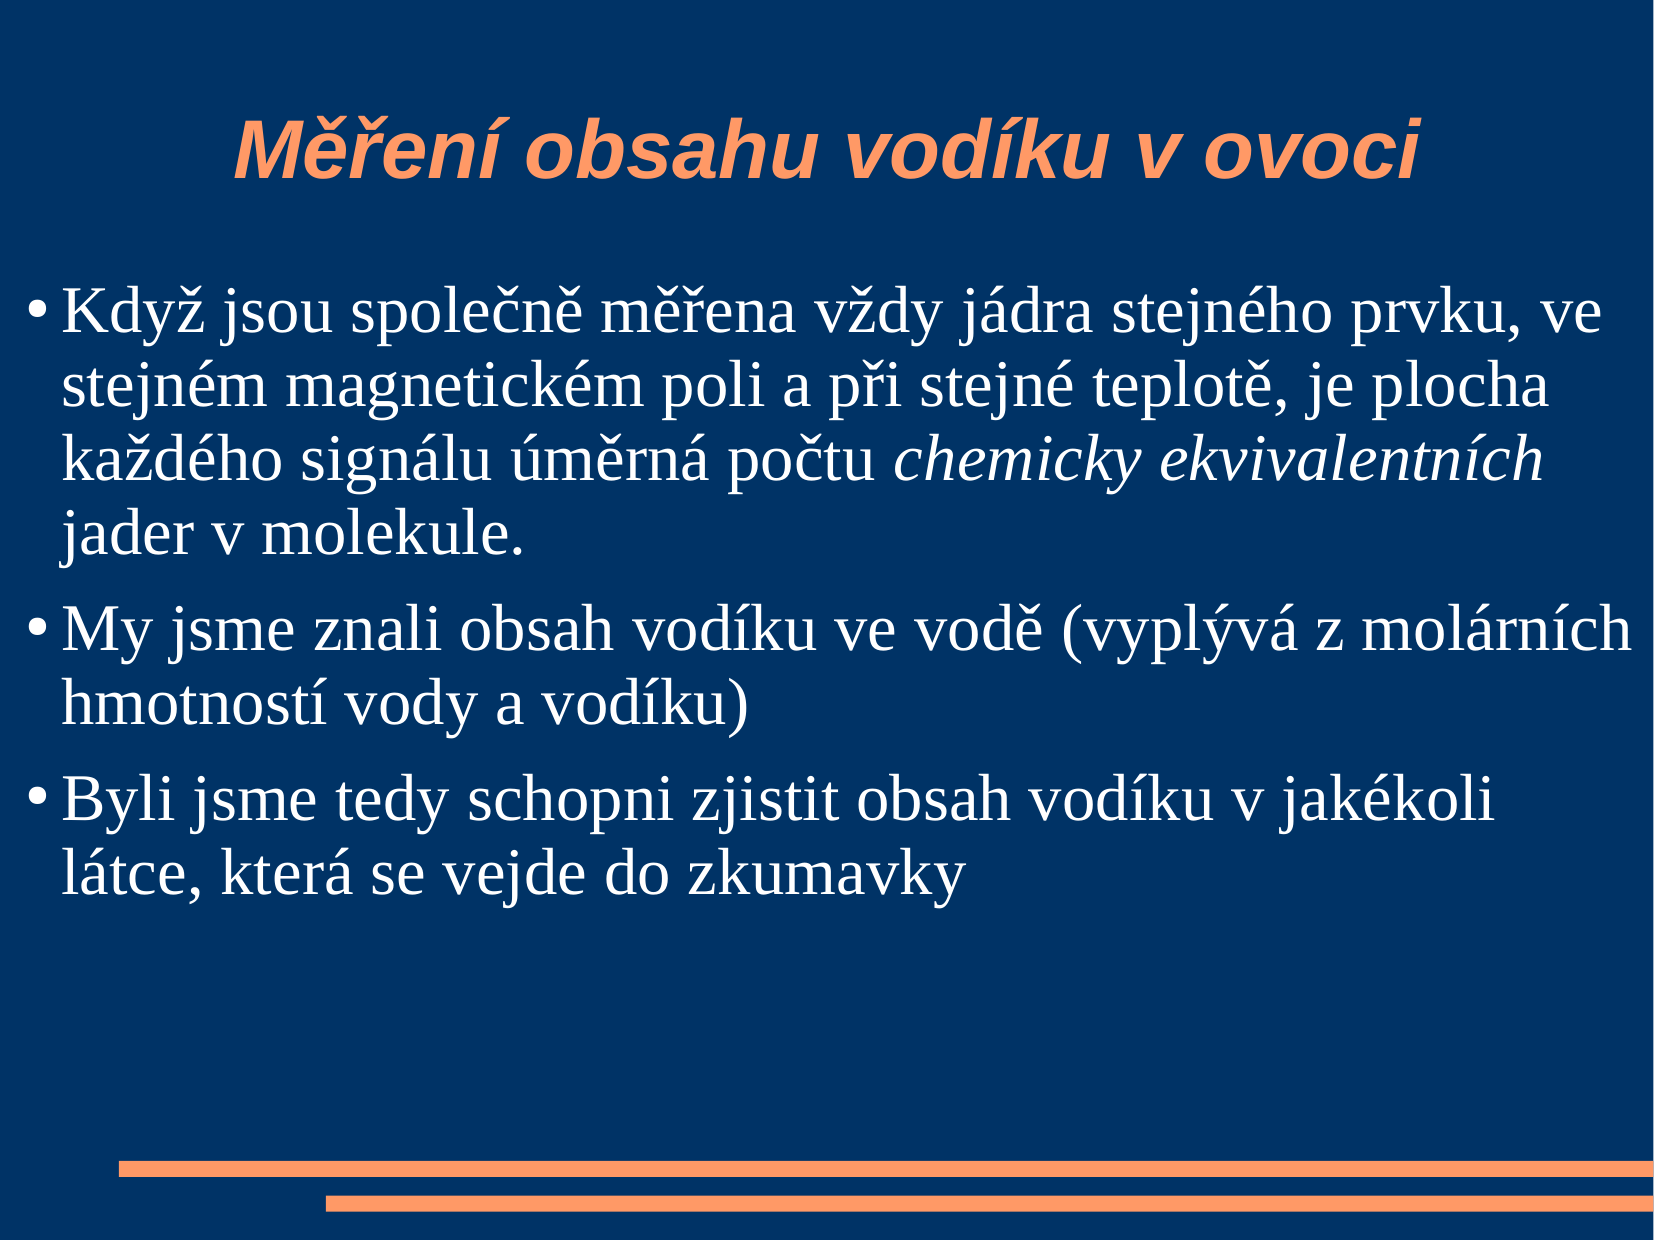

# Měření obsahu vodíku v ovoci
Když jsou společně měřena vždy jádra stejného prvku, ve stejném magnetickém poli a při stejné teplotě, je plocha každého signálu úměrná počtu chemicky ekvivalentních jader v molekule.
My jsme znali obsah vodíku ve vodě (vyplývá z molárních hmotností vody a vodíku)
Byli jsme tedy schopni zjistit obsah vodíku v jakékoli látce, která se vejde do zkumavky